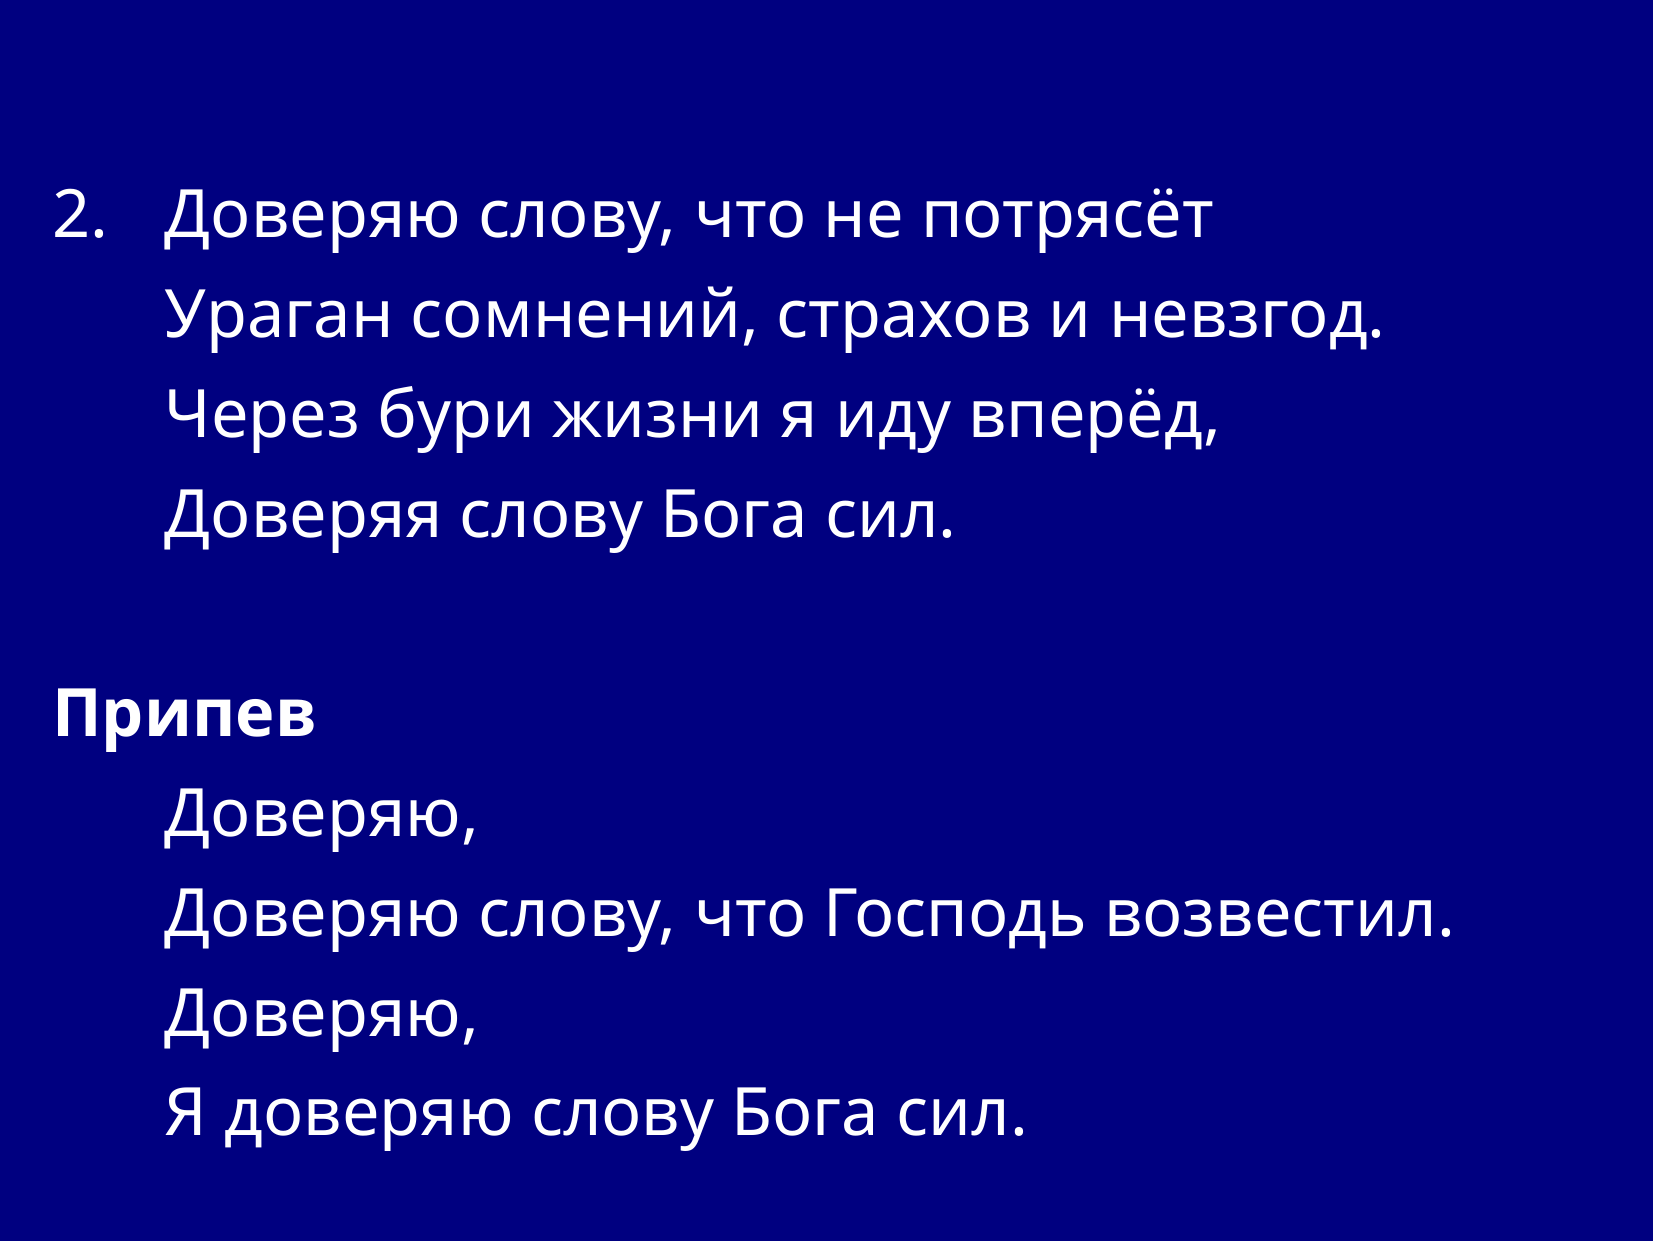

2.	Доверяю слову, что не потрясёт
	Ураган сомнений, страхов и невзгод.
	Через бури жизни я иду вперёд,
	Доверяя слову Бога сил.
Припев
	Доверяю,
	Доверяю слову, что Господь возвестил.
	Доверяю,
	Я доверяю слову Бога сил.